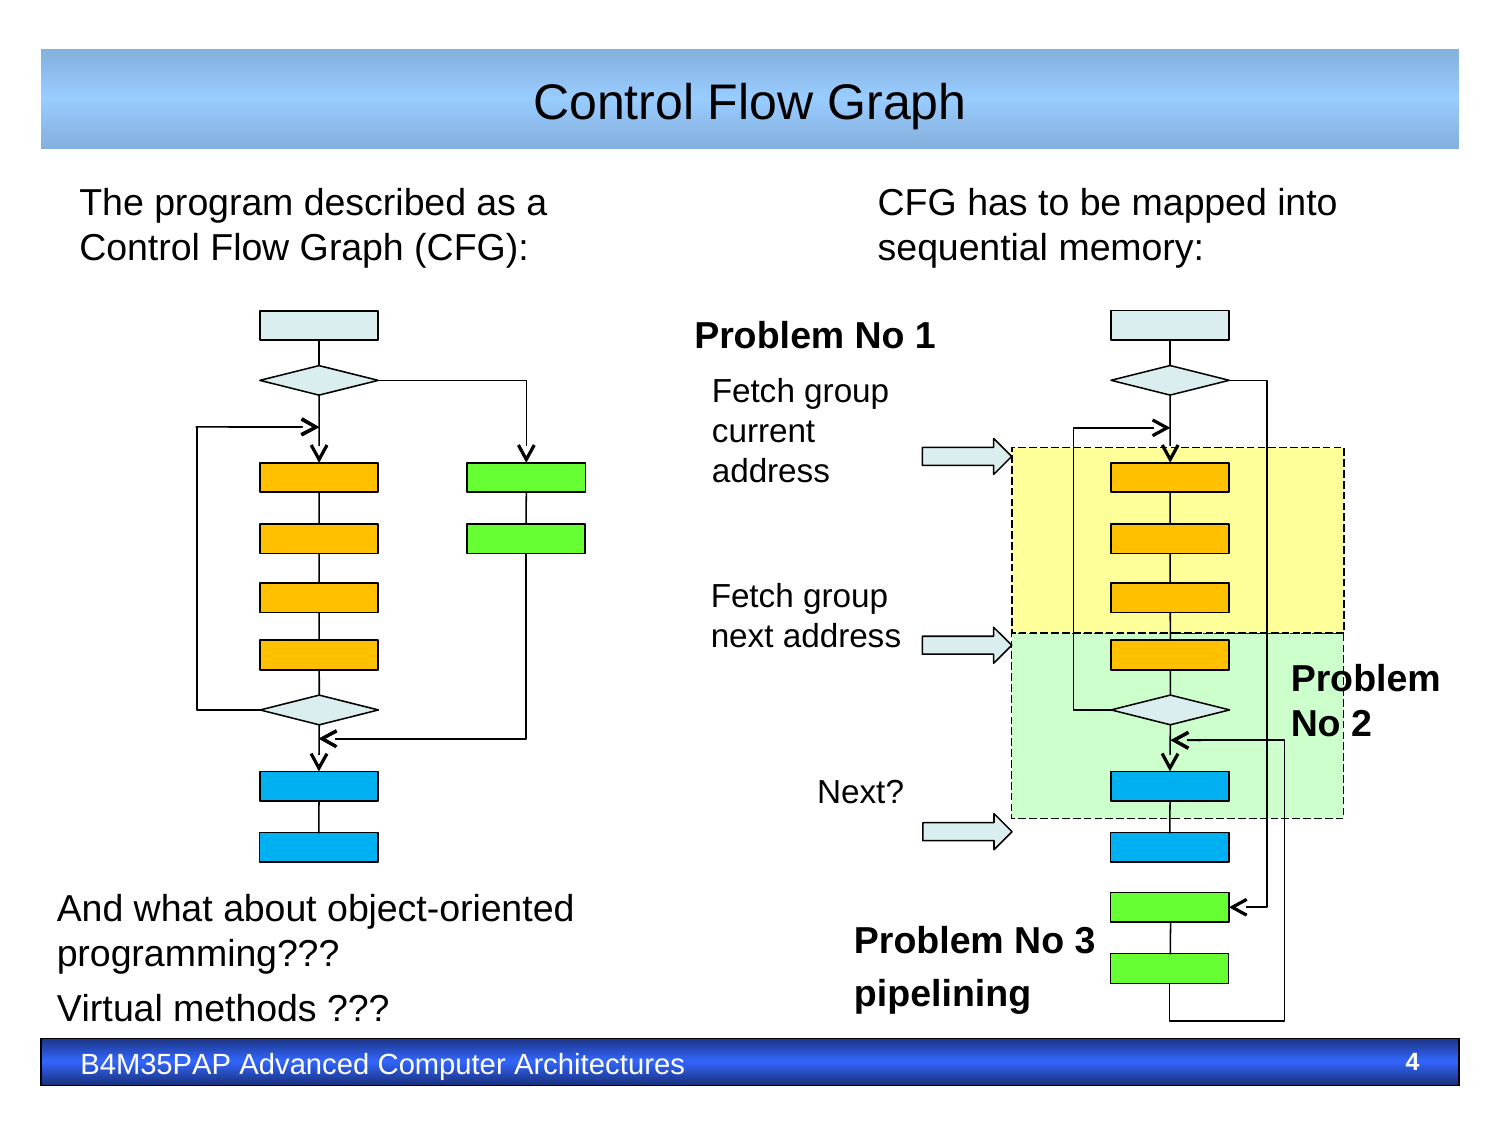

# Control Flow Graph
The program described as a Control Flow Graph (CFG):
CFG has to be mapped into sequential memory:
Problem No 1
Fetch group current address
Fetch group next address
Problem No 2
Next?
And what about object-oriented programming???
Virtual methods ???
Problem No 3
pipelining